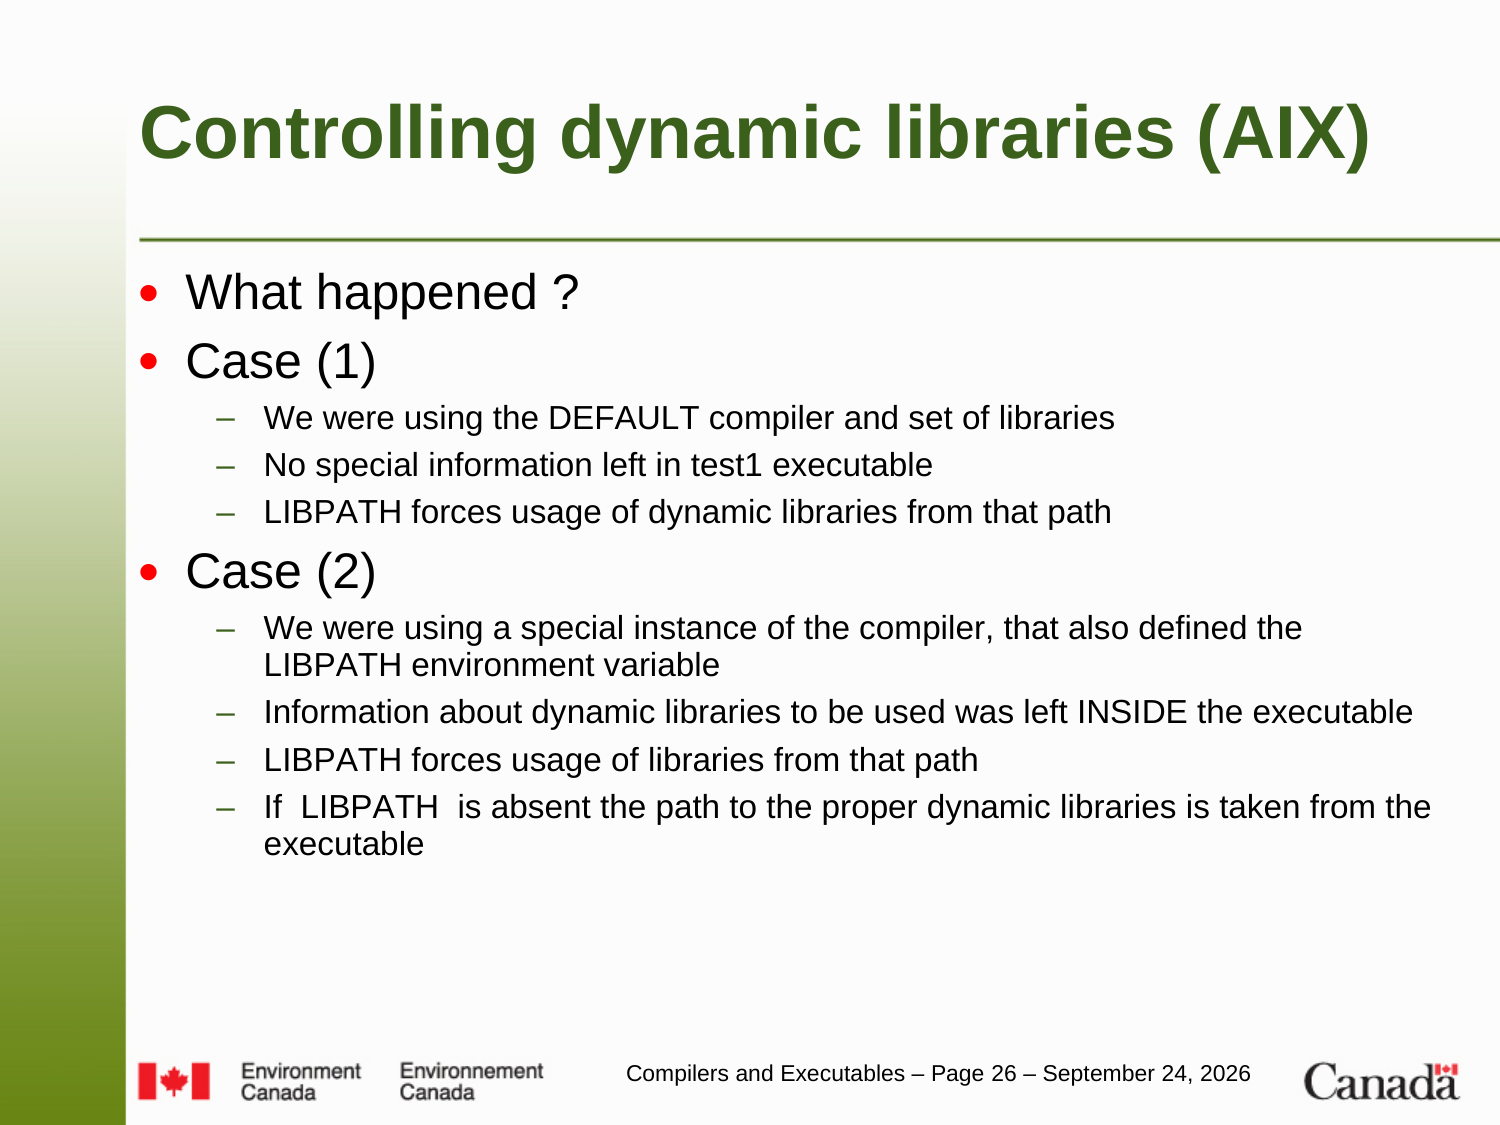

# Controlling dynamic libraries (AIX)
What happened ?
Case (1)
We were using the DEFAULT compiler and set of libraries
No special information left in test1 executable
LIBPATH forces usage of dynamic libraries from that path
Case (2)
We were using a special instance of the compiler, that also defined the LIBPATH environment variable
Information about dynamic libraries to be used was left INSIDE the executable
LIBPATH forces usage of libraries from that path
If LIBPATH is absent the path to the proper dynamic libraries is taken from the executable